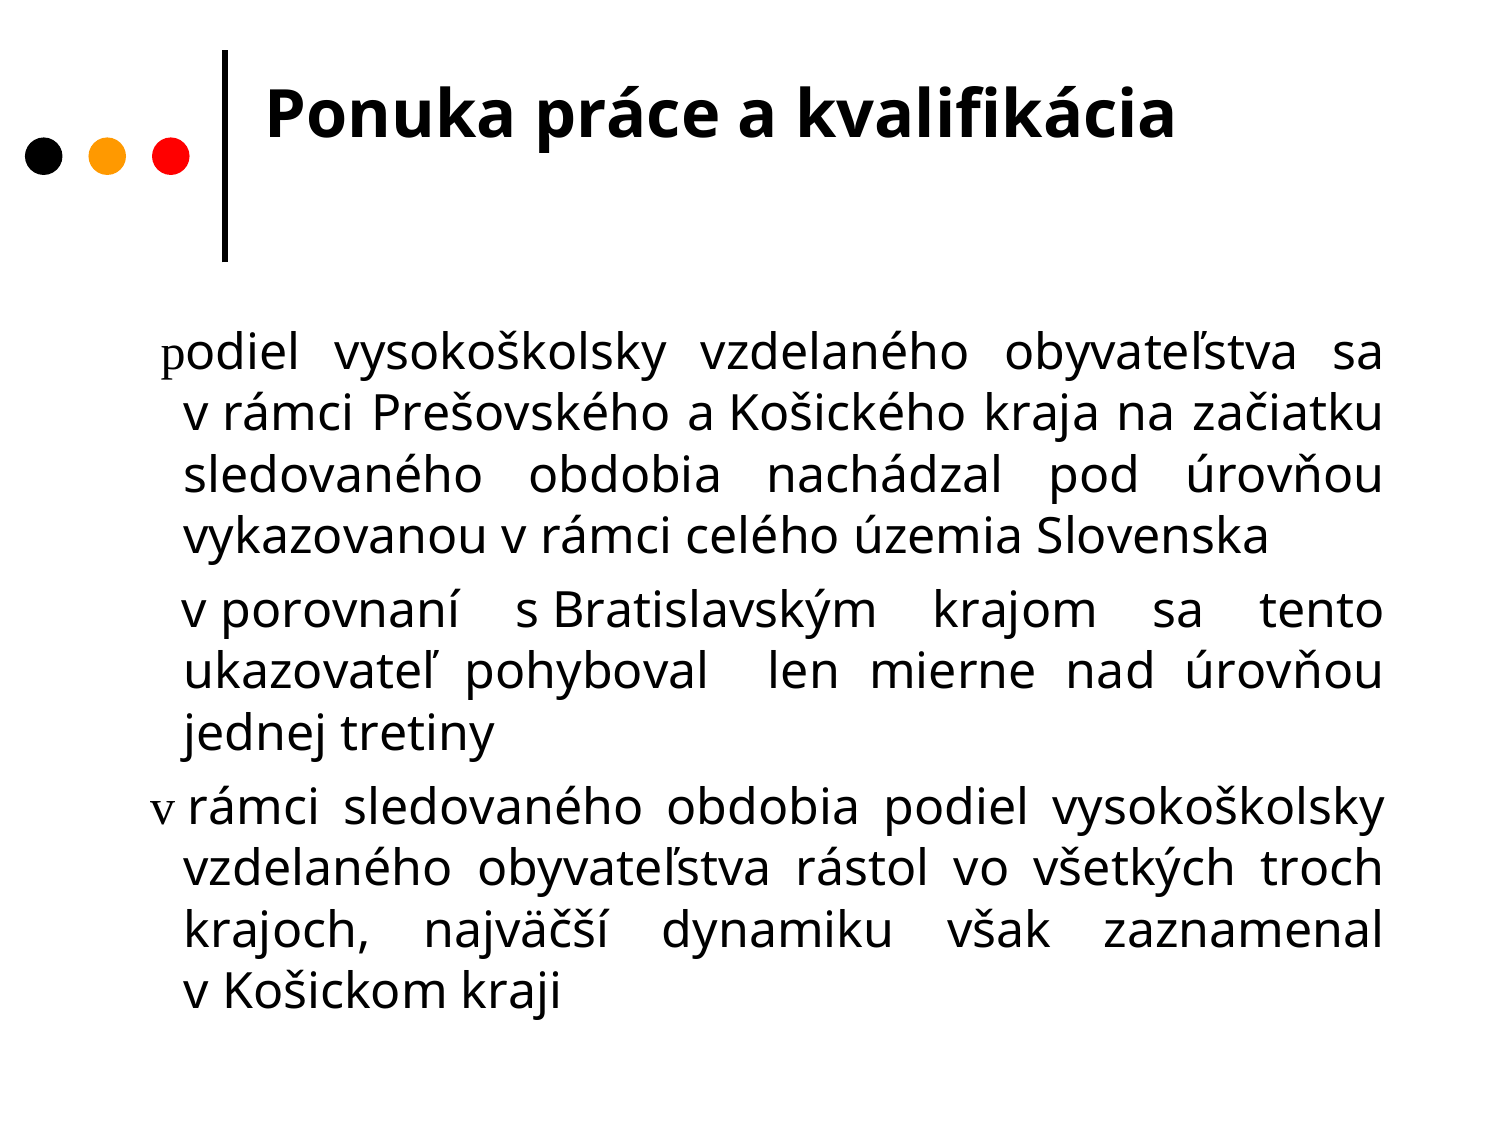

# Ponuka práce a kvalifikácia
 podiel vysokoškolsky vzdelaného obyvateľstva sa v rámci Prešovského a Košického kraja na začiatku sledovaného obdobia nachádzal pod úrovňou vykazovanou v rámci celého územia Slovenska
 v porovnaní s Bratislavským krajom sa tento ukazovateľ pohyboval len mierne nad úrovňou jednej tretiny
 v rámci sledovaného obdobia podiel vysokoškolsky vzdelaného obyvateľstva rástol vo všetkých troch krajoch, najväčší dynamiku však zaznamenal v Košickom kraji